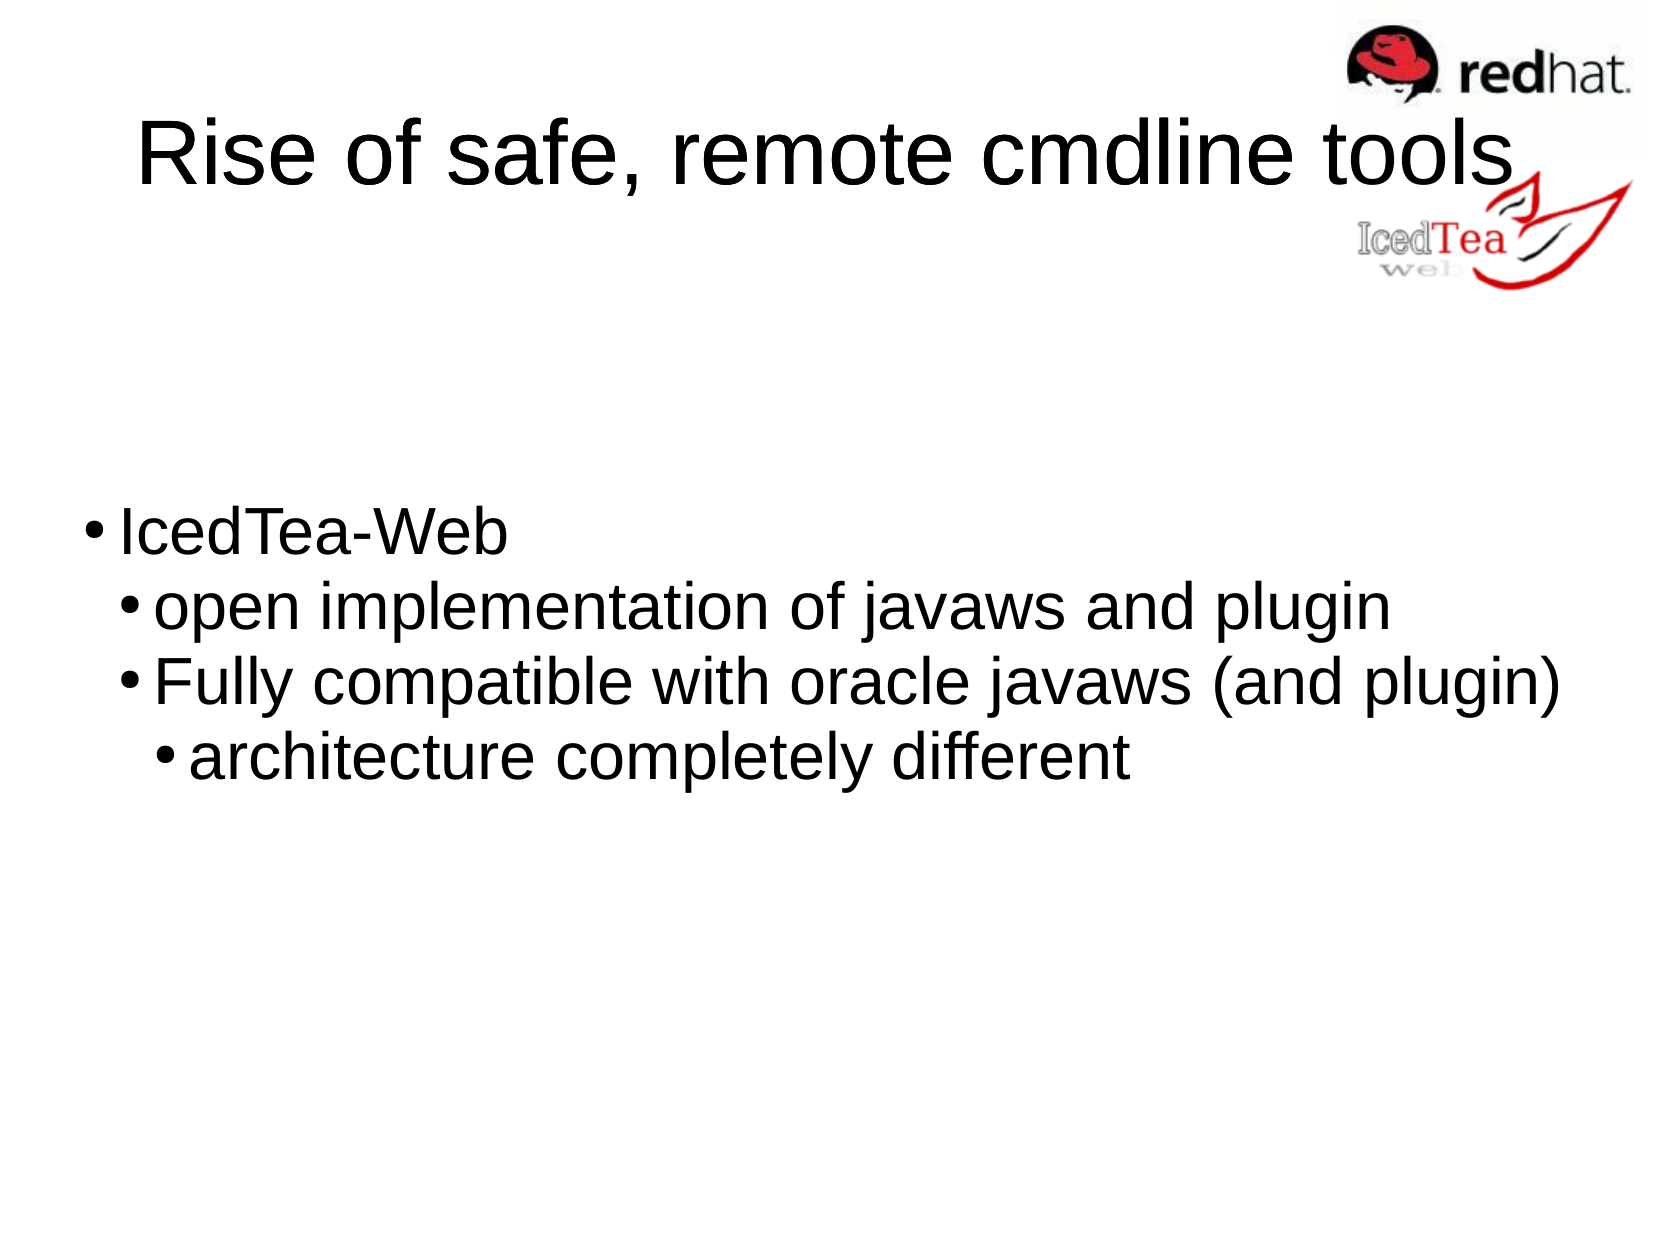

# Rise of safe, remote cmdline tools
Rise of safe, remote cmdline tools
IcedTea-Web
open implementation of javaws and plugin
Fully compatible with oracle javaws (and plugin)
architecture completely different